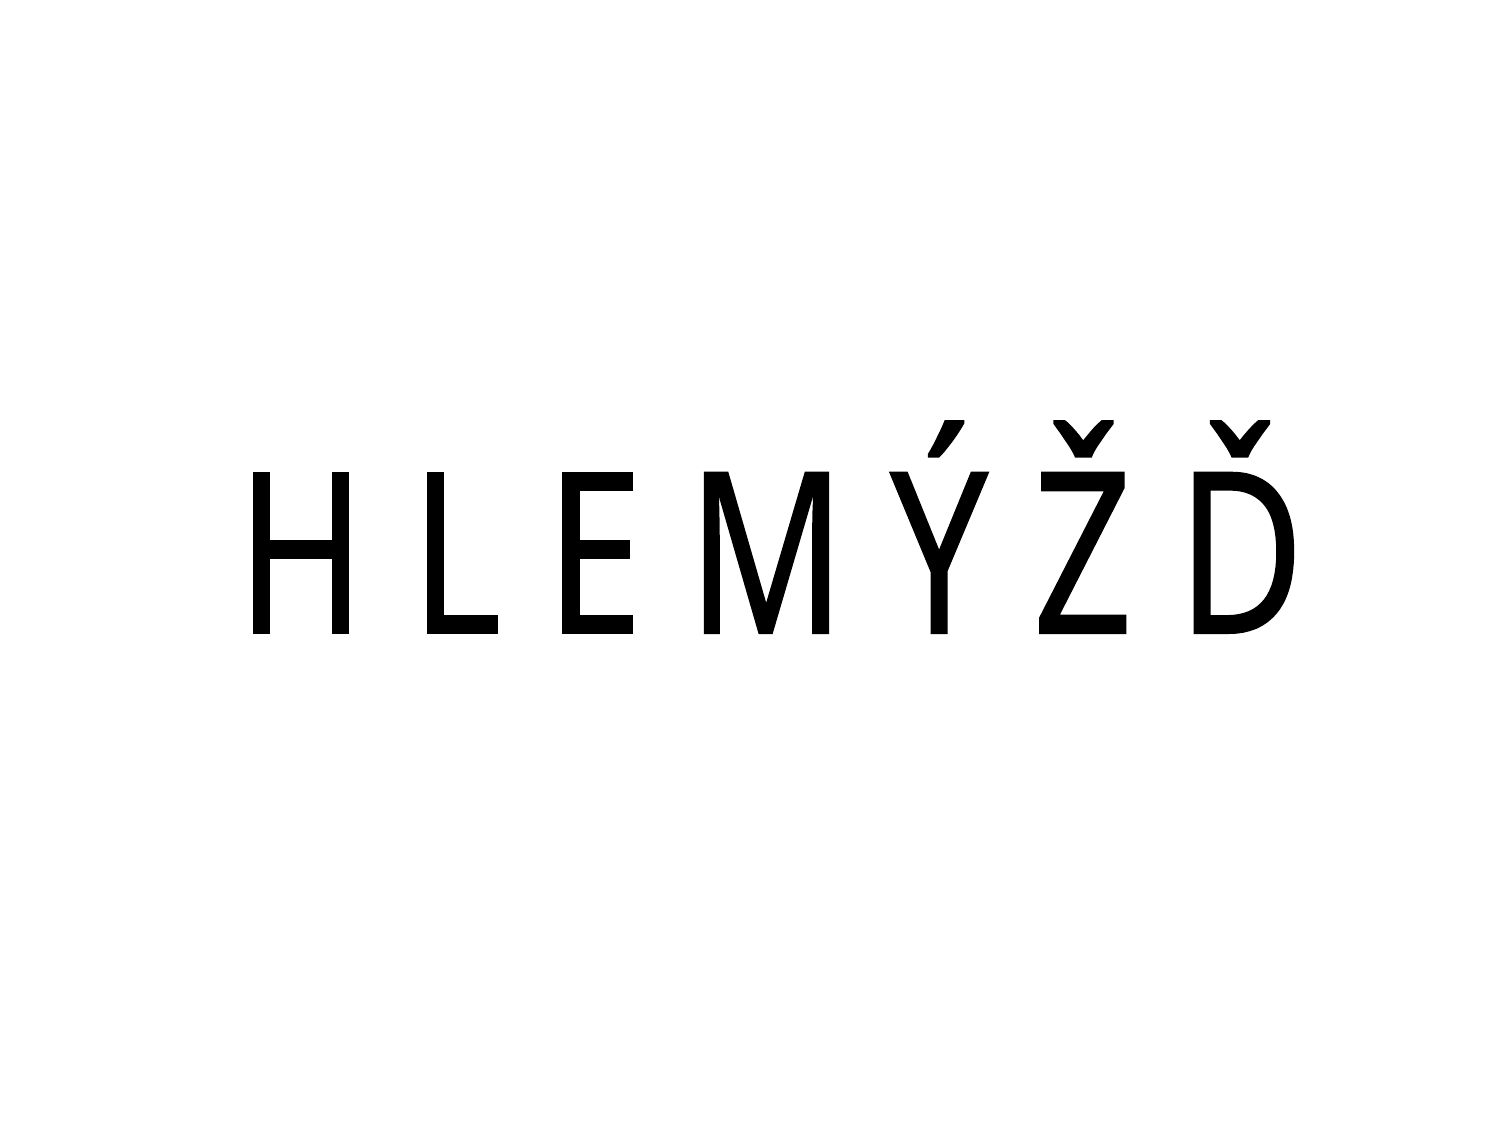

H L E M Ý Ž Ď